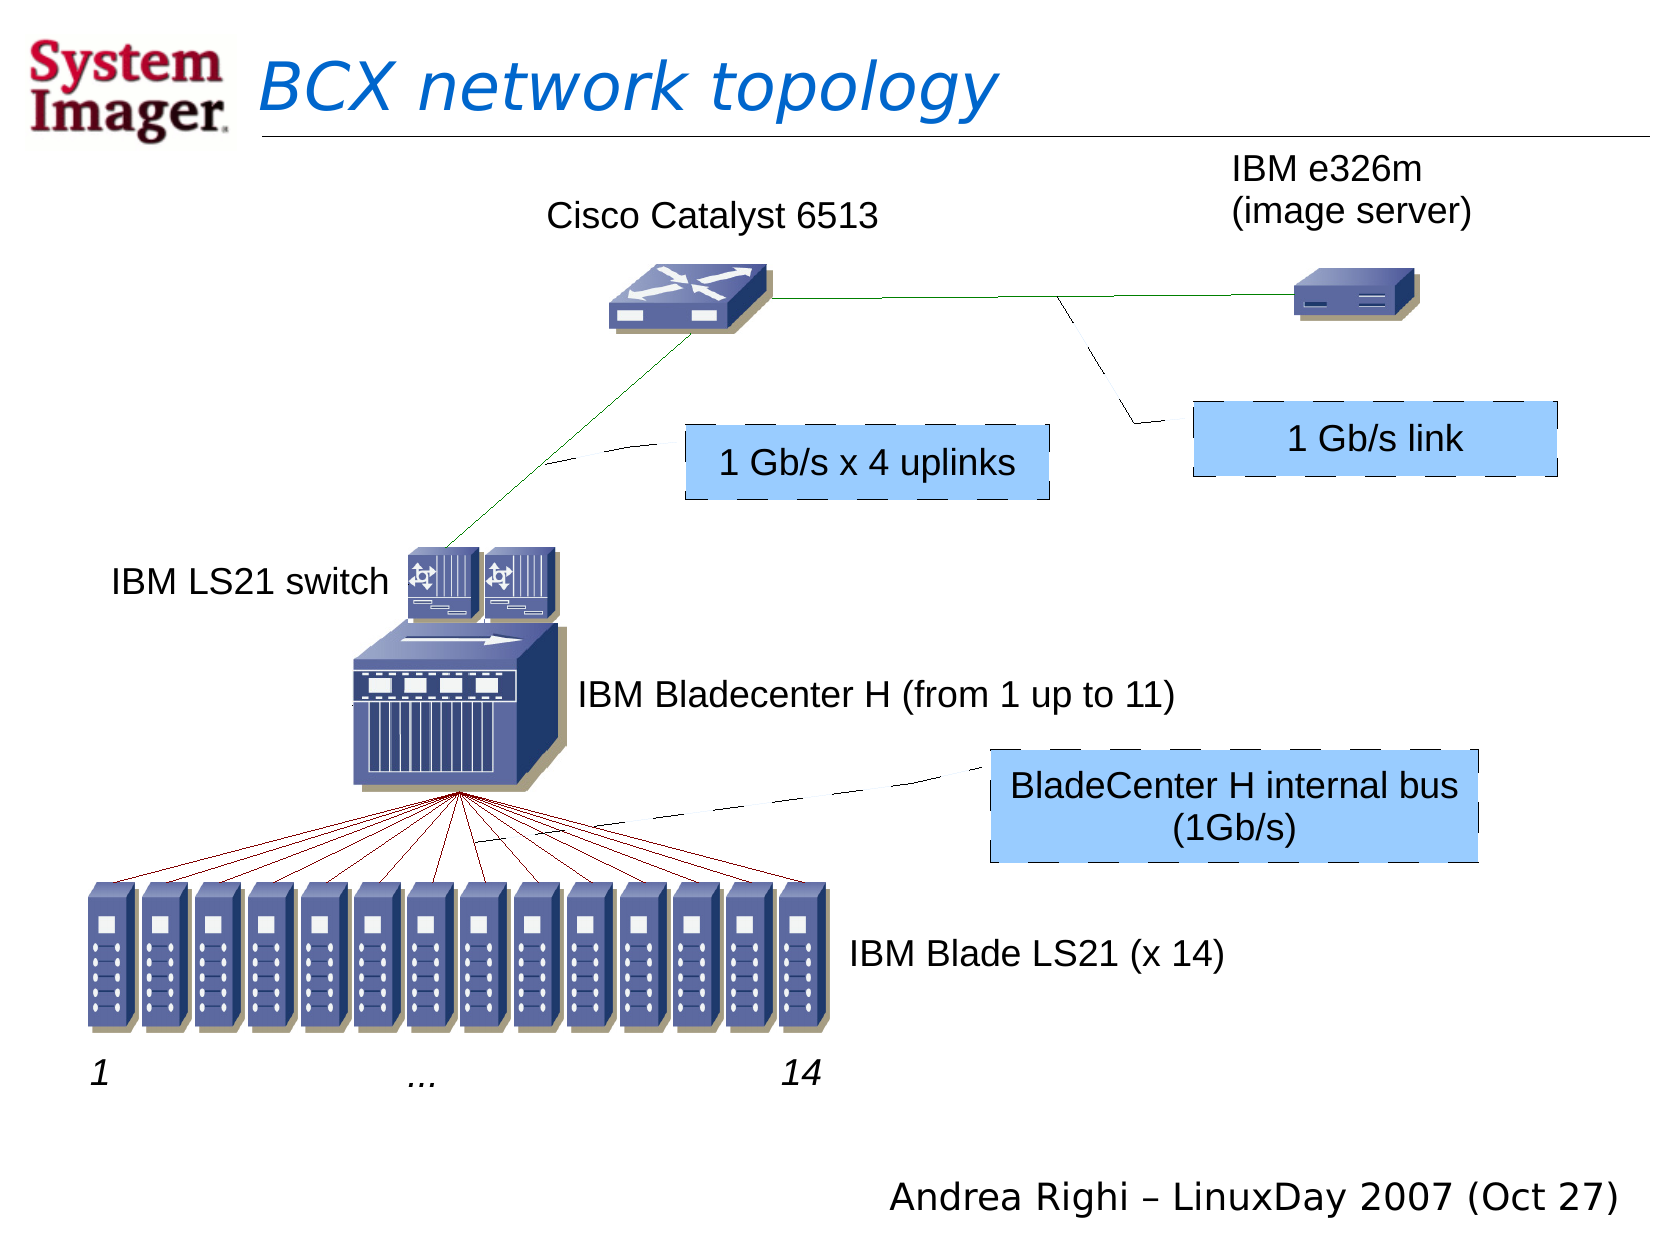

# BCX network topology
IBM e326m
(image server)
Cisco Catalyst 6513
1 Gb/s link
1 Gb/s x 4 uplinks
IBM LS21 switch
IBM Bladecenter H (from 1 up to 11)
BladeCenter H internal bus
(1Gb/s)
IBM Blade LS21 (x 14)
1
14
...